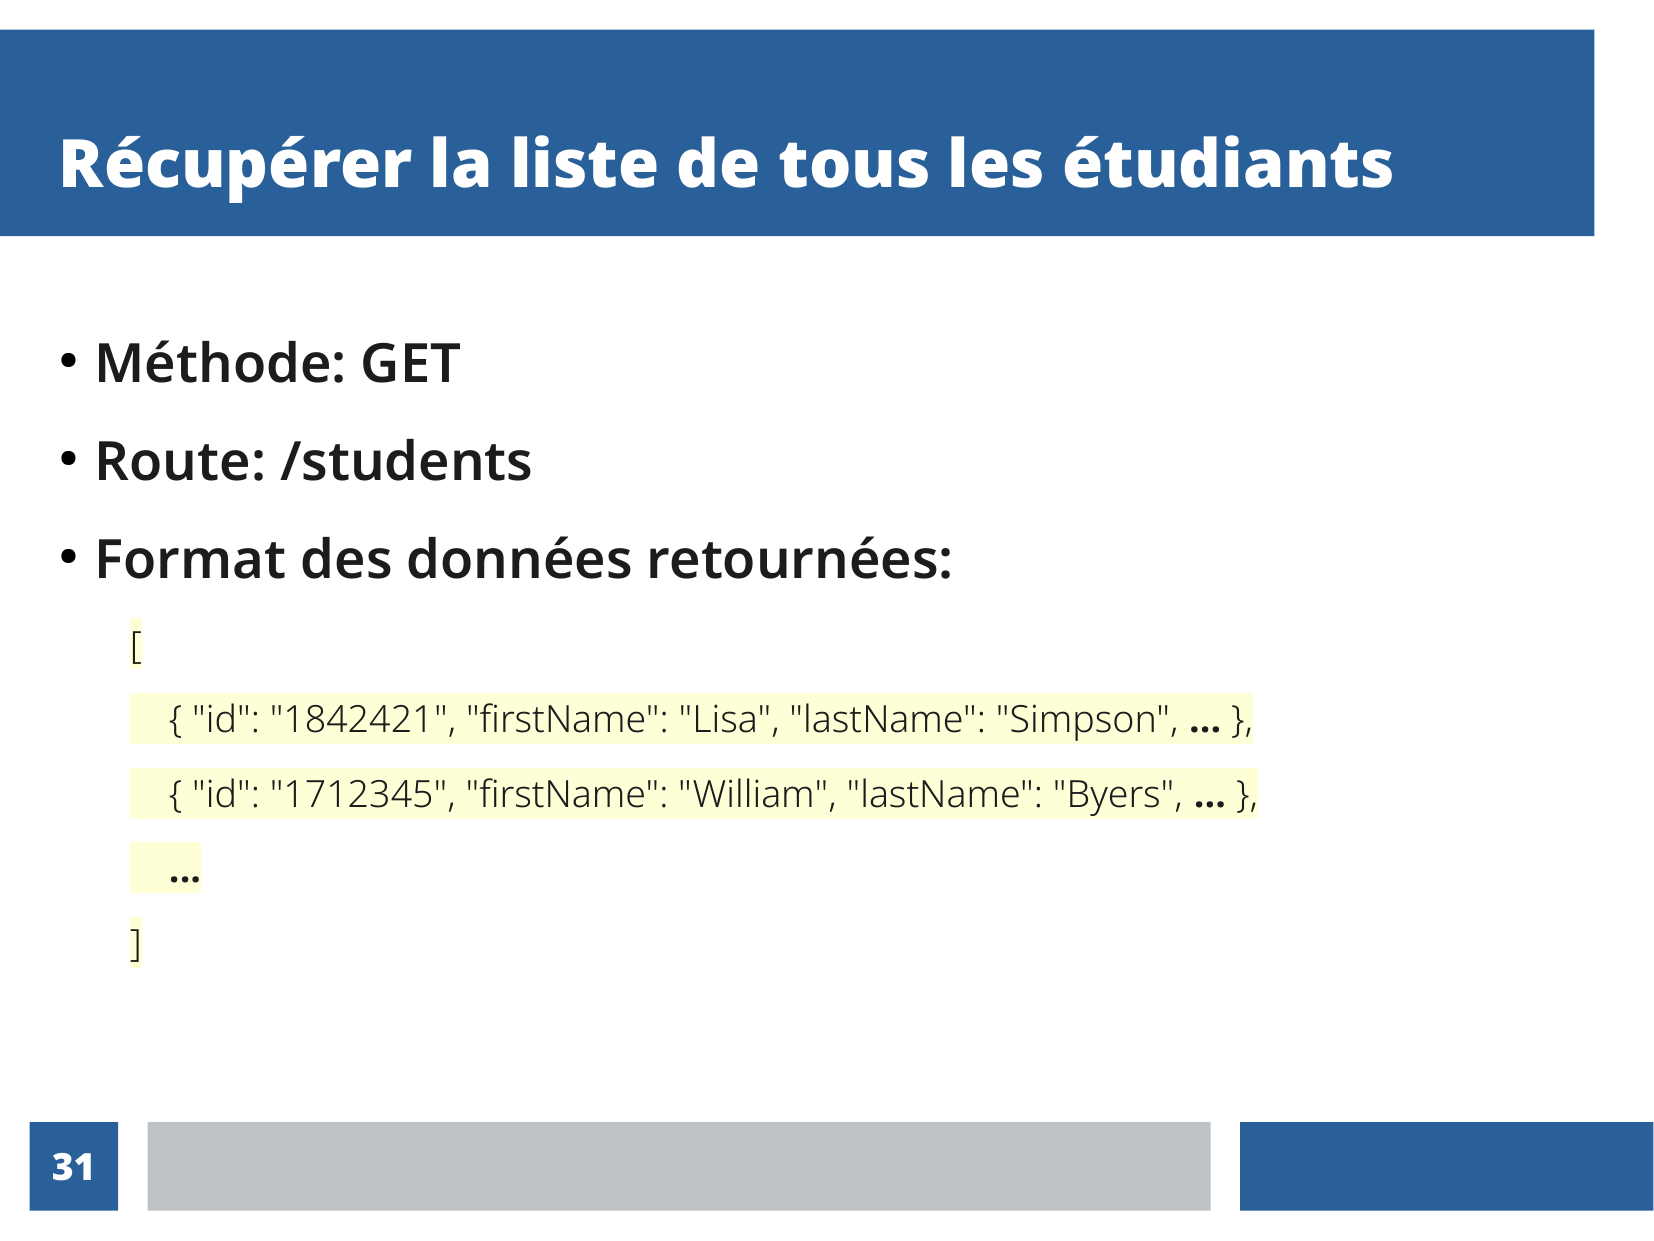

# Récupérer la liste de tous les étudiants
Méthode: GET
Route: /students
Format des données retournées:
[
 { "id": "1842421", "firstName": "Lisa", "lastName": "Simpson", ... },
 { "id": "1712345", "firstName": "William", "lastName": "Byers", ... },
 ...
]
31